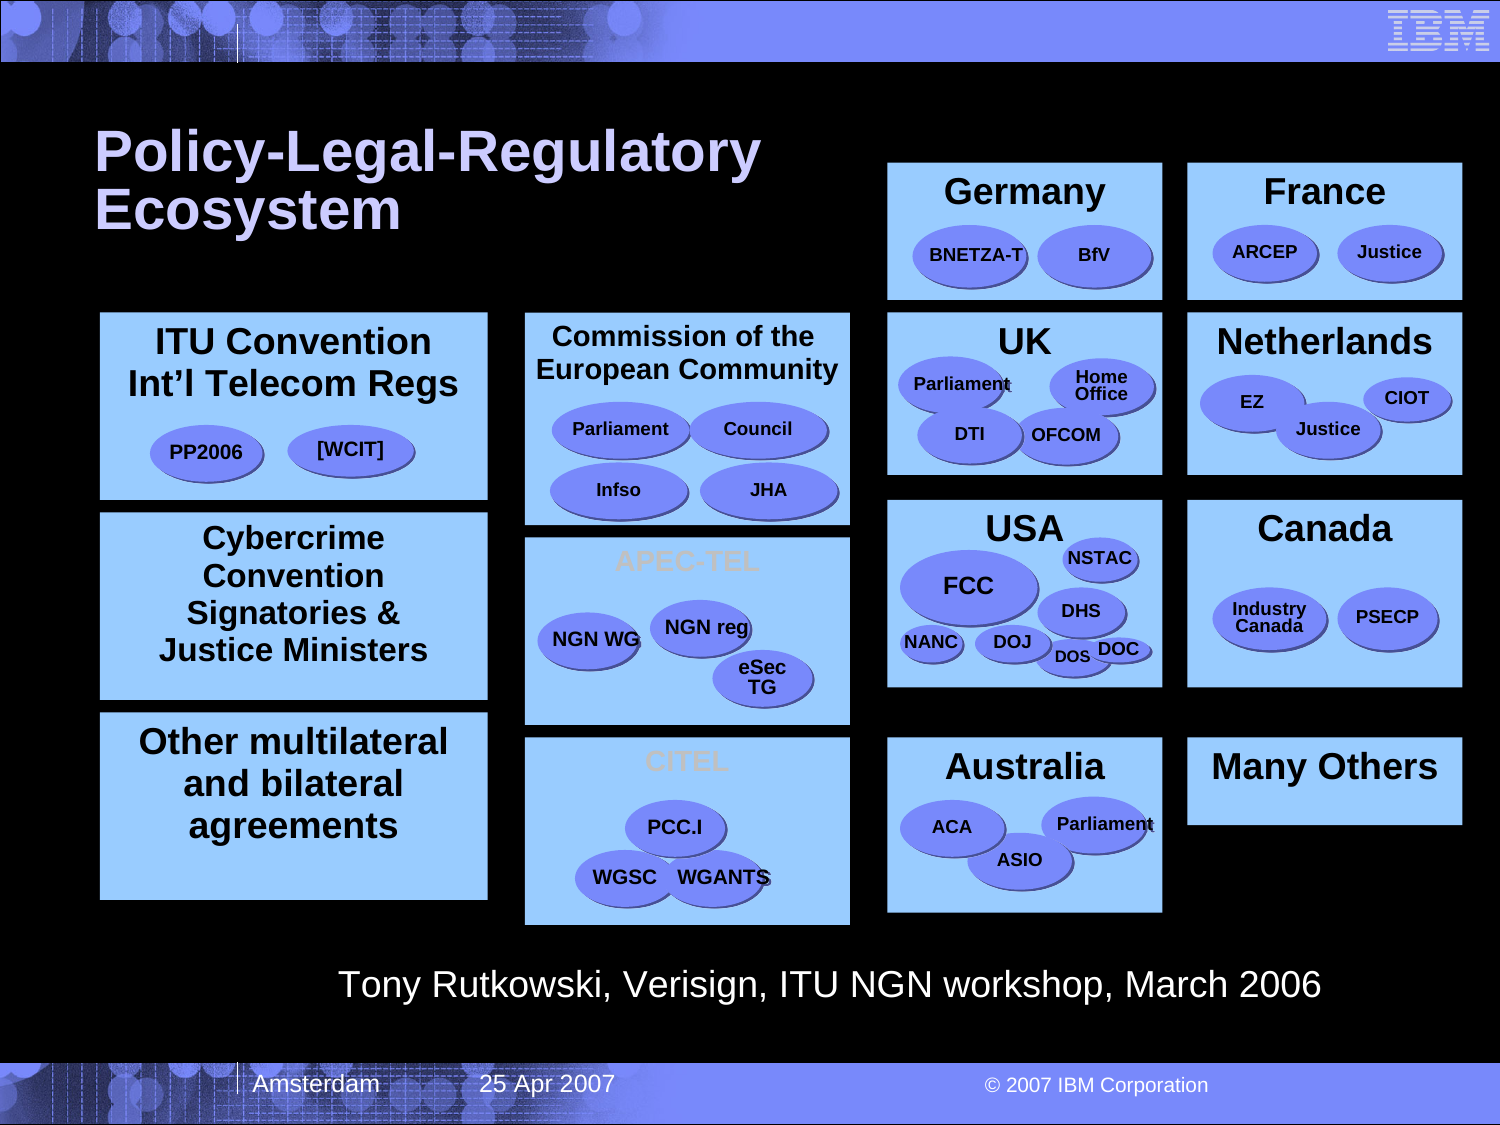

# Policy-Legal-Regulatory Ecosystem
Germany
France
BNETZA-T
BfV
ARCEP
Justice
ITU Convention
Int’l Telecom Regs
Commission of the
European Community
UK
Netherlands
Parliament
Home
Office
EZ
CIOT
Parliament
Council
Justice
DTI
OFCOM
PP2006
[WCIT]
Infso
JHA
USA
Canada
Cybercrime
Convention
Signatories &
Justice Ministers
APEC-TEL
NSTAC
FCC
DHS
Industry
Canada
PSECP
NGN reg
NGN WG
NANC
DOJ
DOC
DOS
eSec
TG
Other multilateral and bilateral agreements
CITEL
Australia
Many Others
Parliament
PCC.I
ACA
ASIO
WGSC
WGANTS
Tony Rutkowski, Verisign, ITU NGN workshop, March 2006